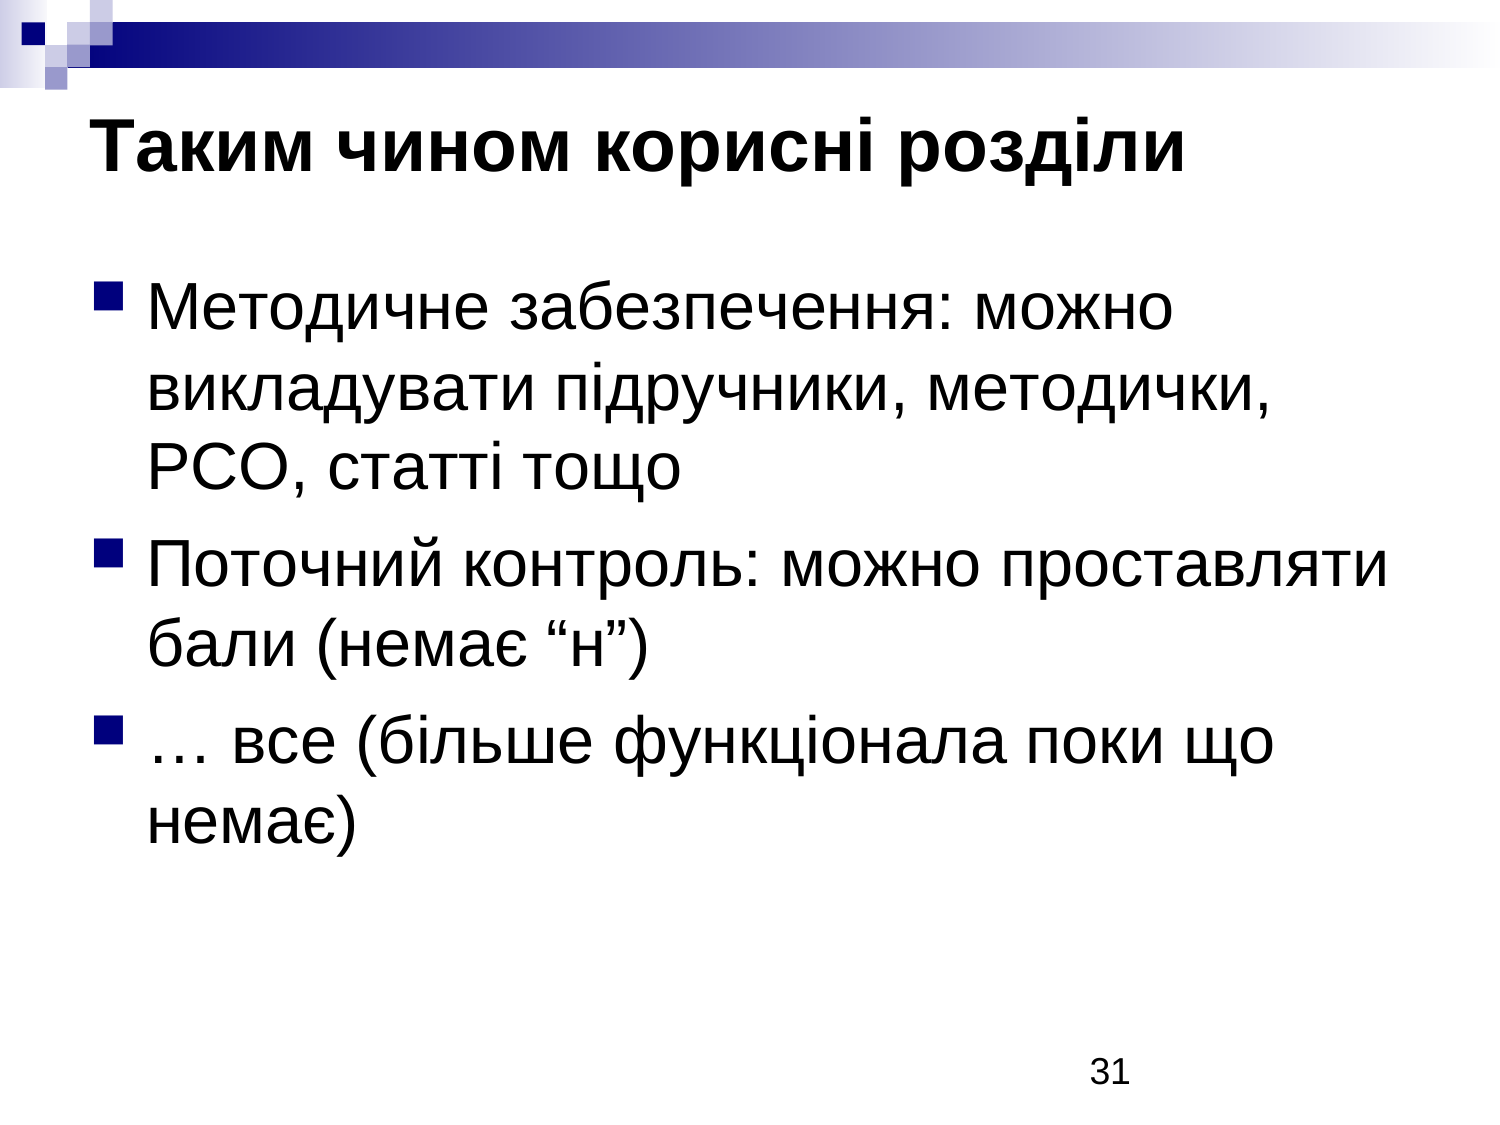

# Таким чином корисні розділи
Методичне забезпечення: можно викладувати підручники, методички, РСО, статті тощо
Поточний контроль: можно проставляти бали (немає “н”)
… все (більше функціонала поки що немає)
31